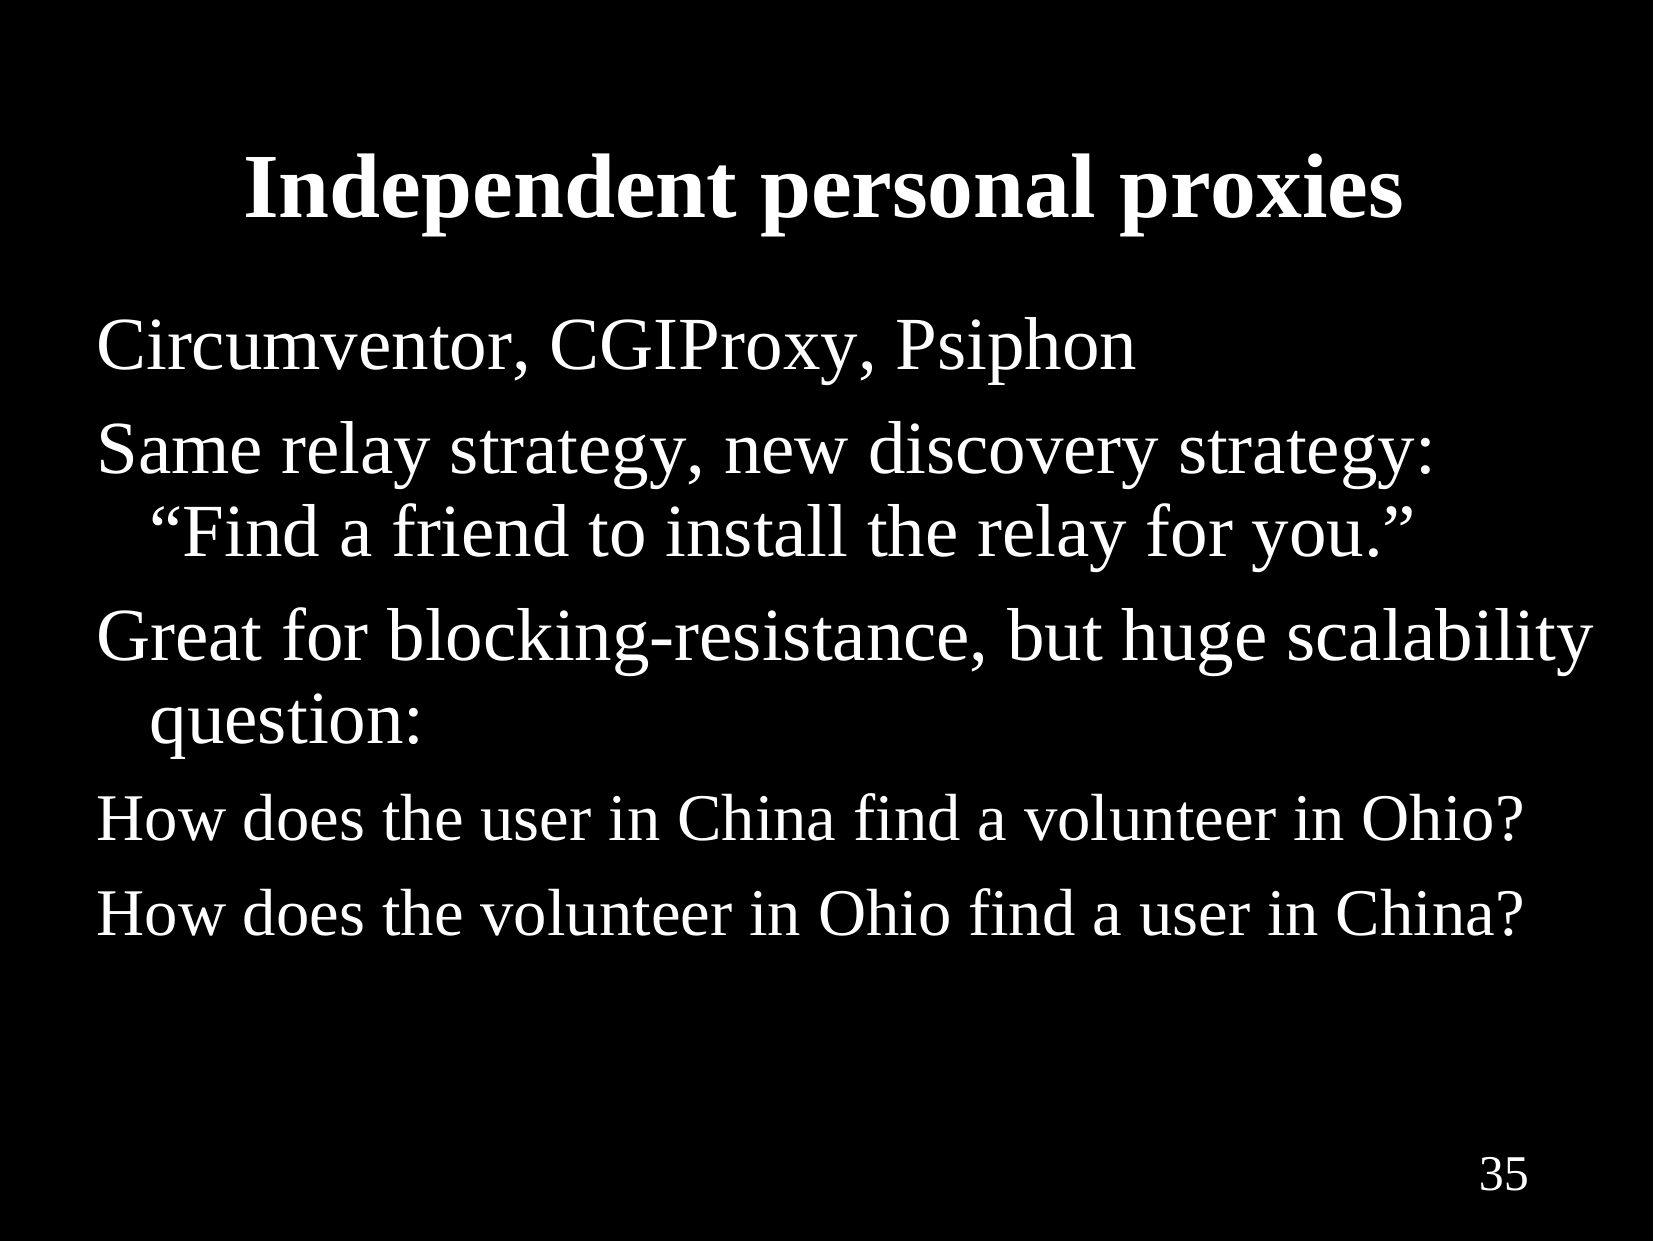

# Independent personal proxies
Circumventor, CGIProxy, Psiphon
Same relay strategy, new discovery strategy: “Find a friend to install the relay for you.”
Great for blocking-resistance, but huge scalability question:
How does the user in China find a volunteer in Ohio?
How does the volunteer in Ohio find a user in China?